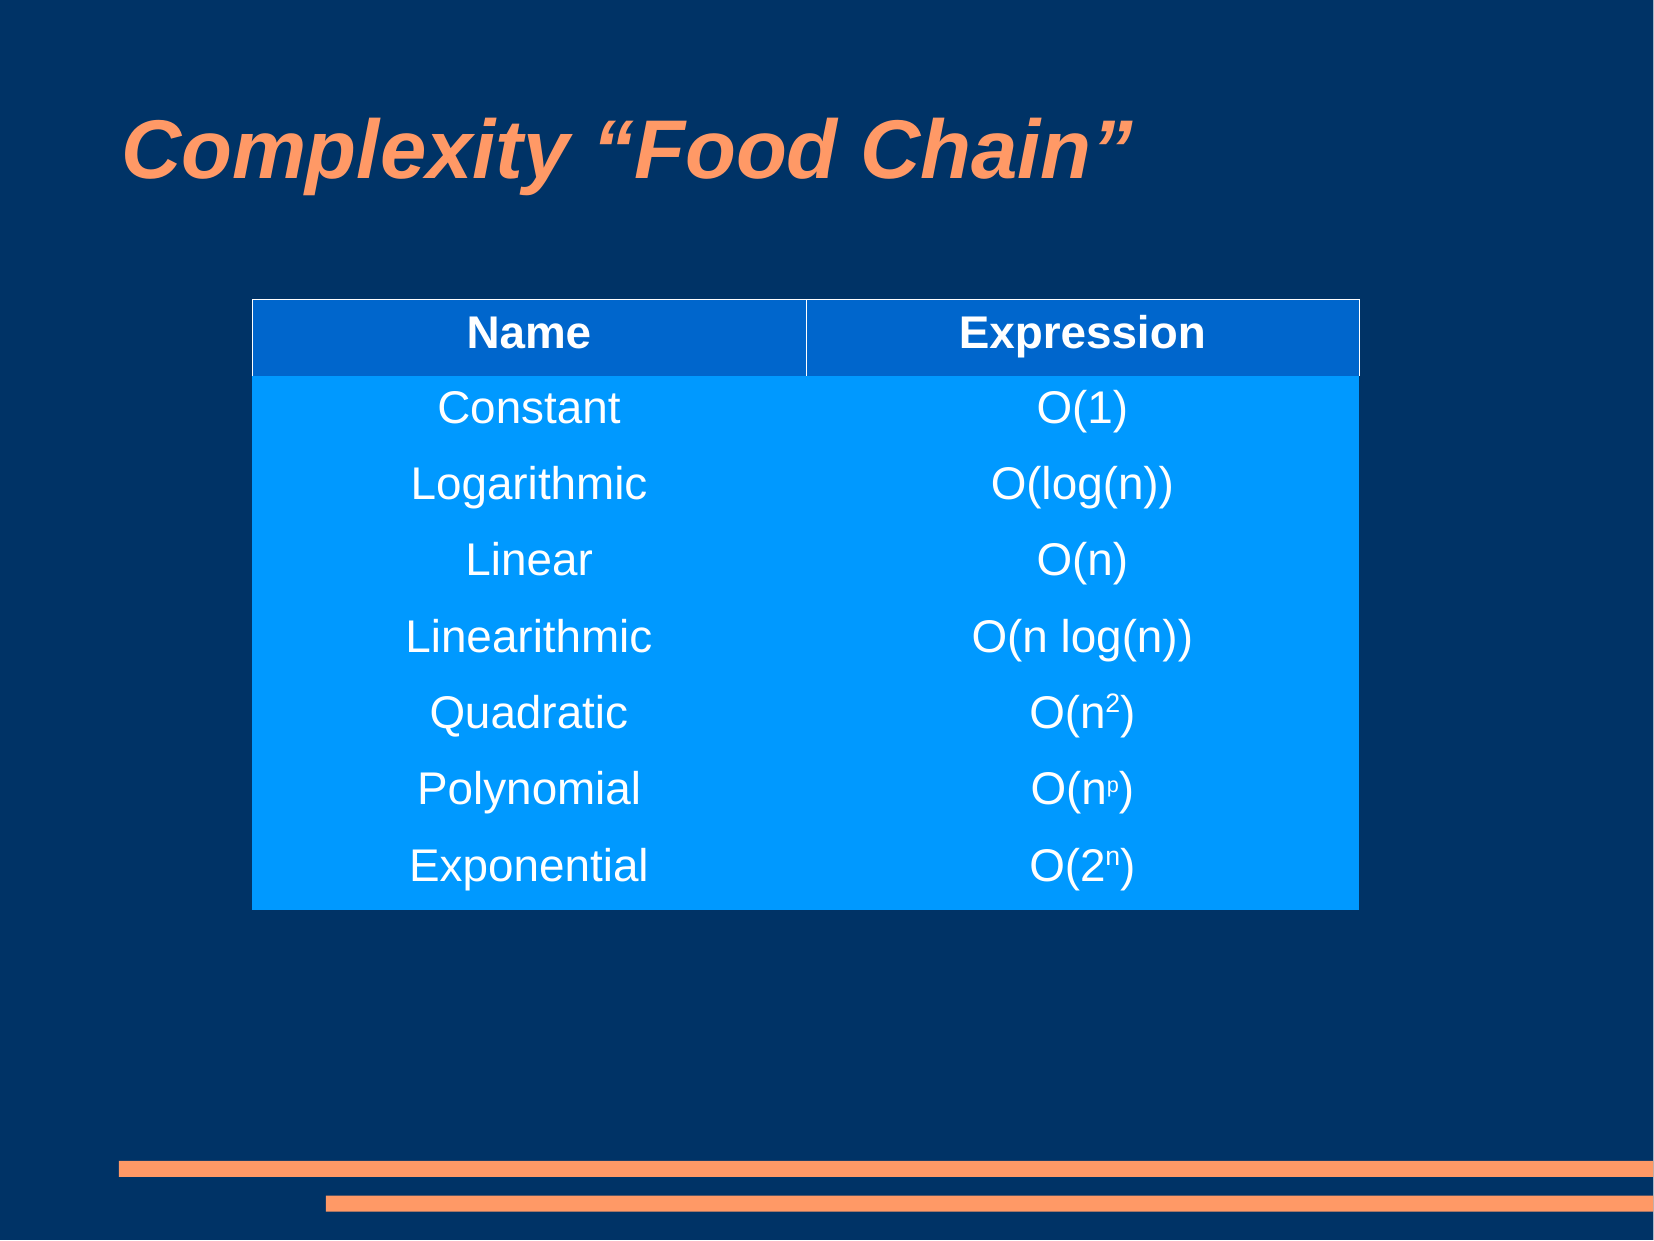

# Complexity “Food Chain”
| Name | Expression |
| --- | --- |
| Constant | O(1) |
| Logarithmic | O(log(n)) |
| Linear | O(n) |
| Linearithmic | O(n log(n)) |
| Quadratic | O(n2) |
| Polynomial | O(np) |
| Exponential | O(2n) |